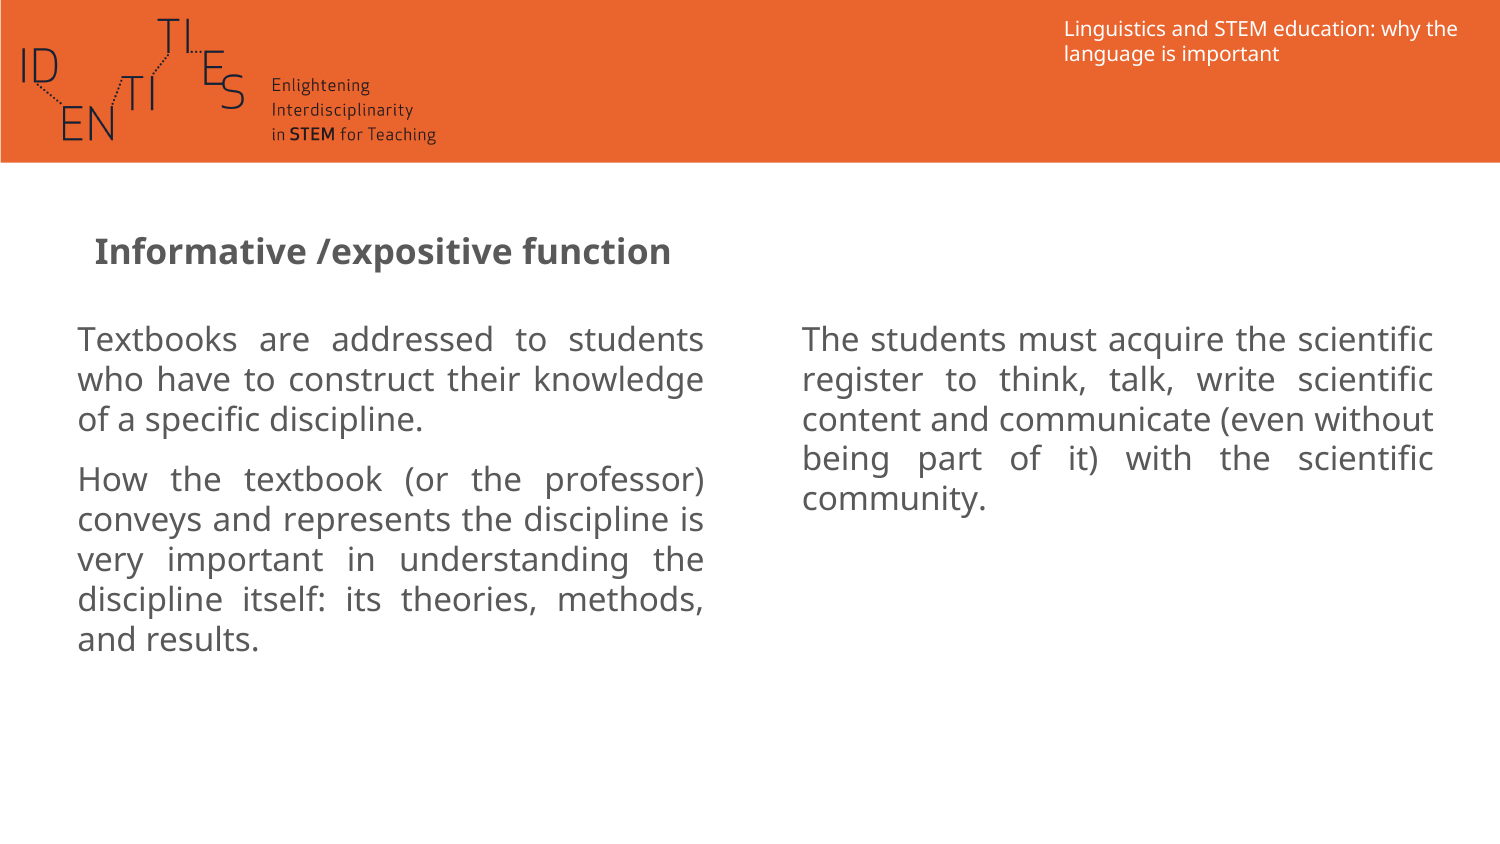

Linguistics and STEM education: why the language is important
# Informative /expositive function
Textbooks are addressed to students who have to construct their knowledge of a specific discipline.
How the textbook (or the professor) conveys and represents the discipline is very important in understanding the discipline itself: its theories, methods, and results.
The students must acquire the scientific register to think, talk, write scientific content and communicate (even without being part of it) with the scientific community.